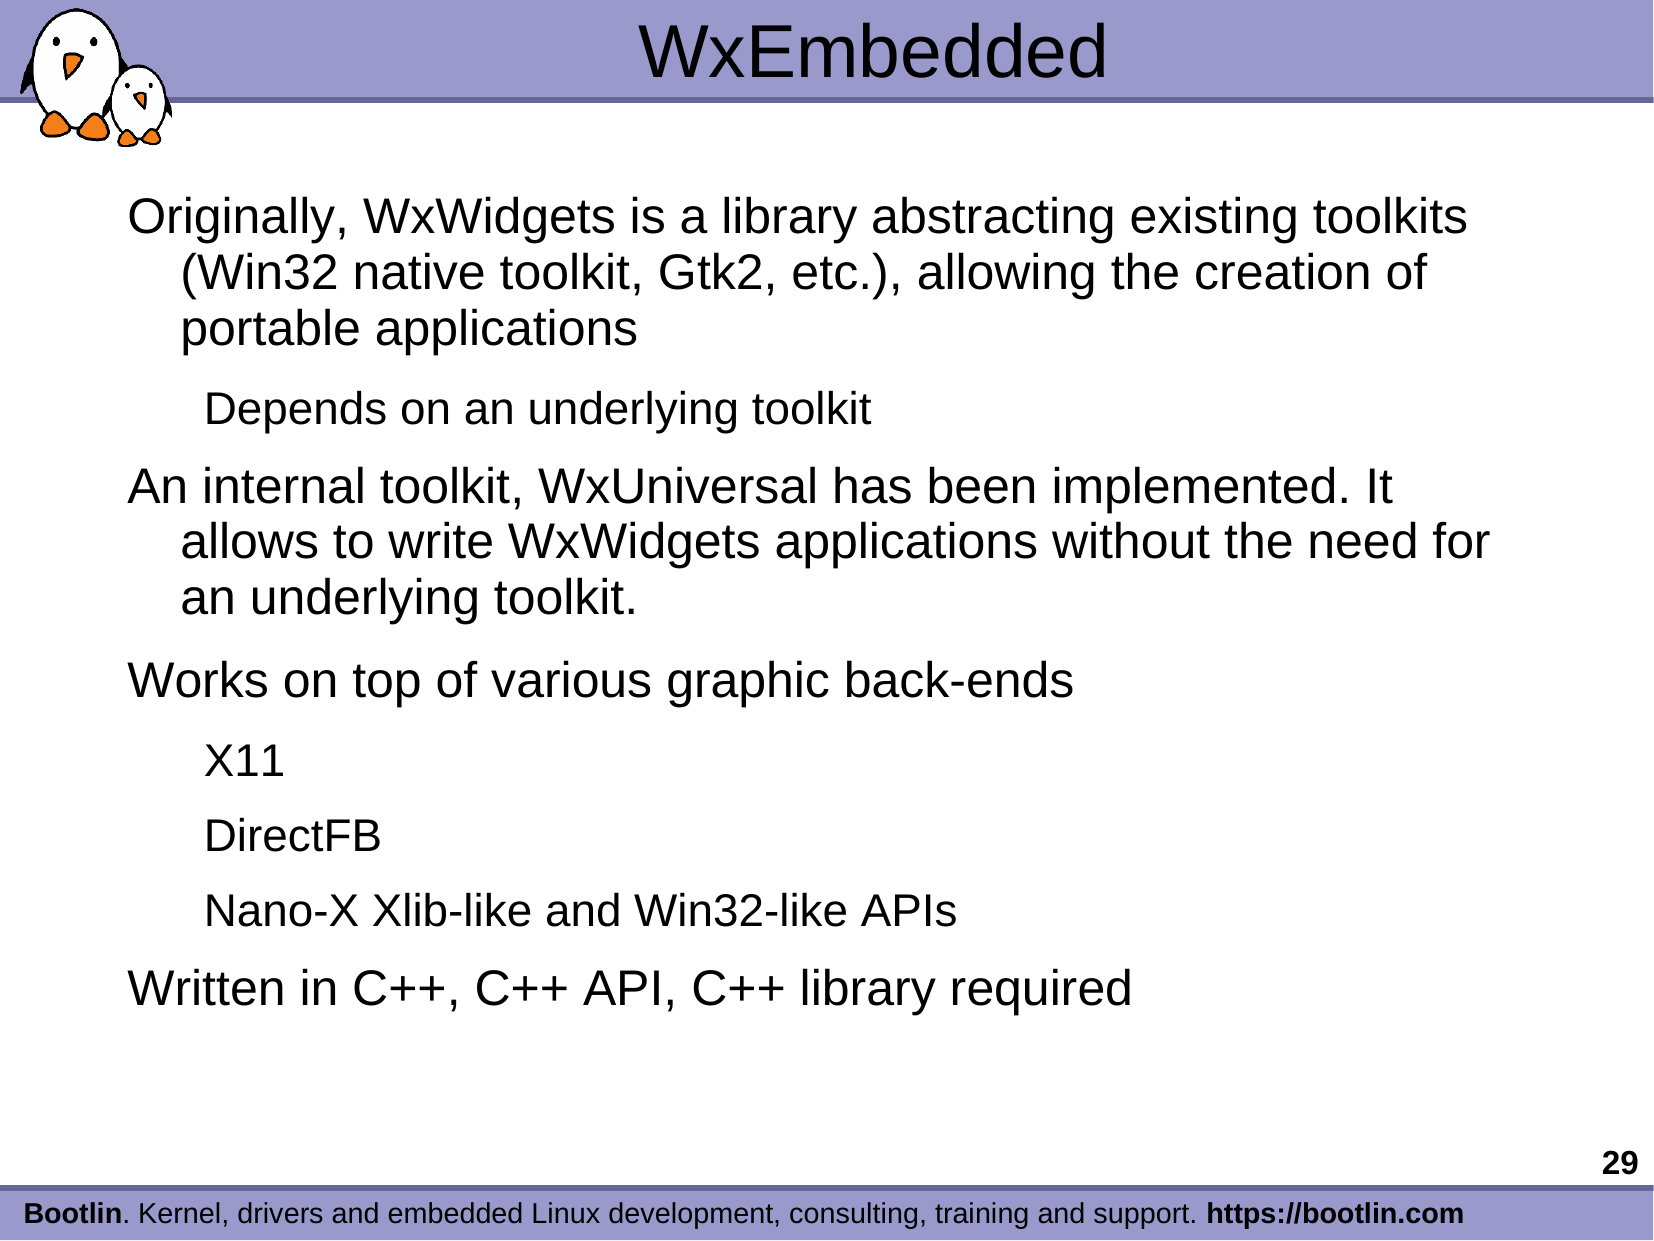

# WxEmbedded
Originally, WxWidgets is a library abstracting existing toolkits (Win32 native toolkit, Gtk2, etc.), allowing the creation of portable applications
Depends on an underlying toolkit
An internal toolkit, WxUniversal has been implemented. It allows to write WxWidgets applications without the need for an underlying toolkit.
Works on top of various graphic back-ends
X11
DirectFB
Nano-X Xlib-like and Win32-like APIs
Written in C++, C++ API, C++ library required